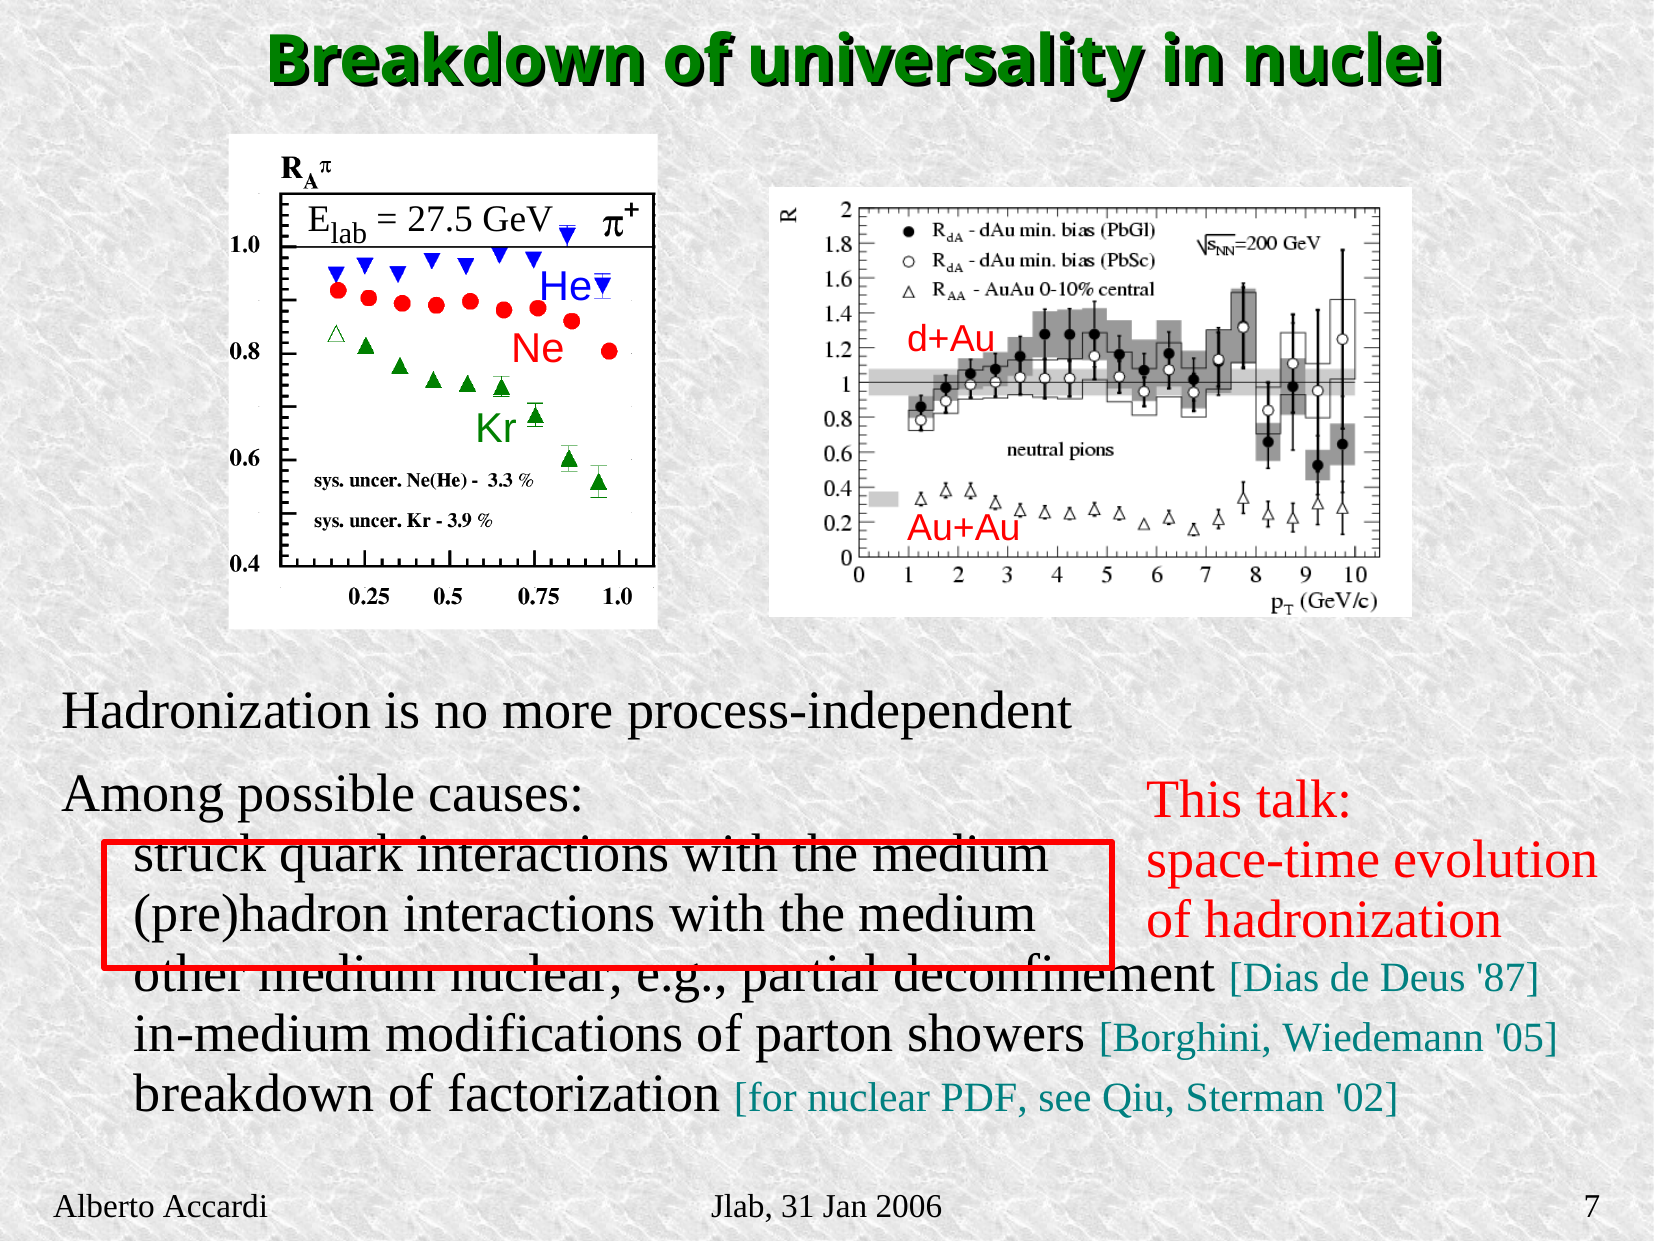

Breakdown of universality in nuclei
Elab = 27.5 GeV
He
Ne
Kr
d+Au
Au+Au
Hadronization is no more process-independent
Among possible causes:
 struck quark interactions with the medium
 (pre)hadron interactions with the medium
 other medium nuclear, e.g., partial deconfinement [Dias de Deus '87]
 in-medium modifications of parton showers [Borghini, Wiedemann '05]
 breakdown of factorization [for nuclear PDF, see Qiu, Sterman '02]
This talk:
space-time evolution
of hadronization
Alberto Accardi
Hot Quarks 2006
7